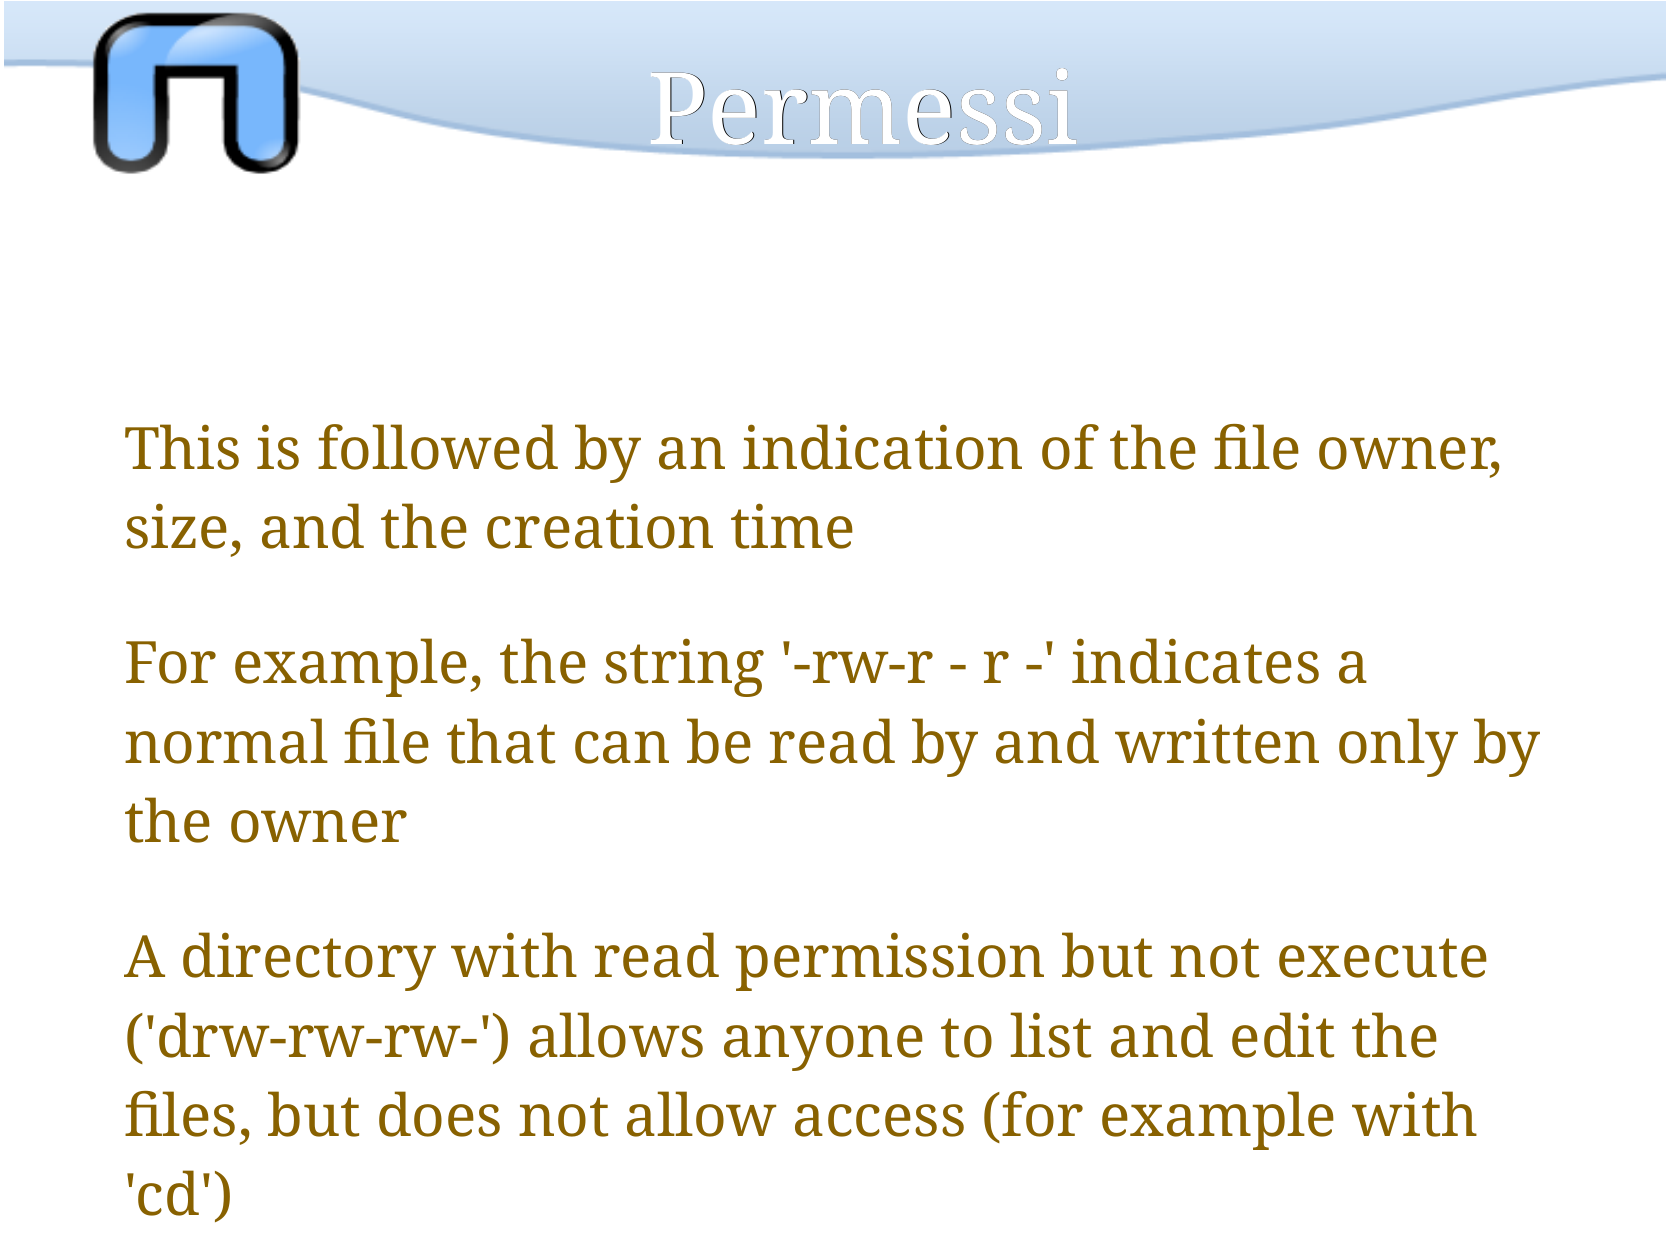

Permessi
# This is followed by an indication of the file owner, size, and the creation time
For example, the string '-rw-r - r -' indicates a normal file that can be read by and written only by the owner
A directory with read permission but not execute ('drw-rw-rw-') allows anyone to list and edit the files, but does not allow access (for example with 'cd')